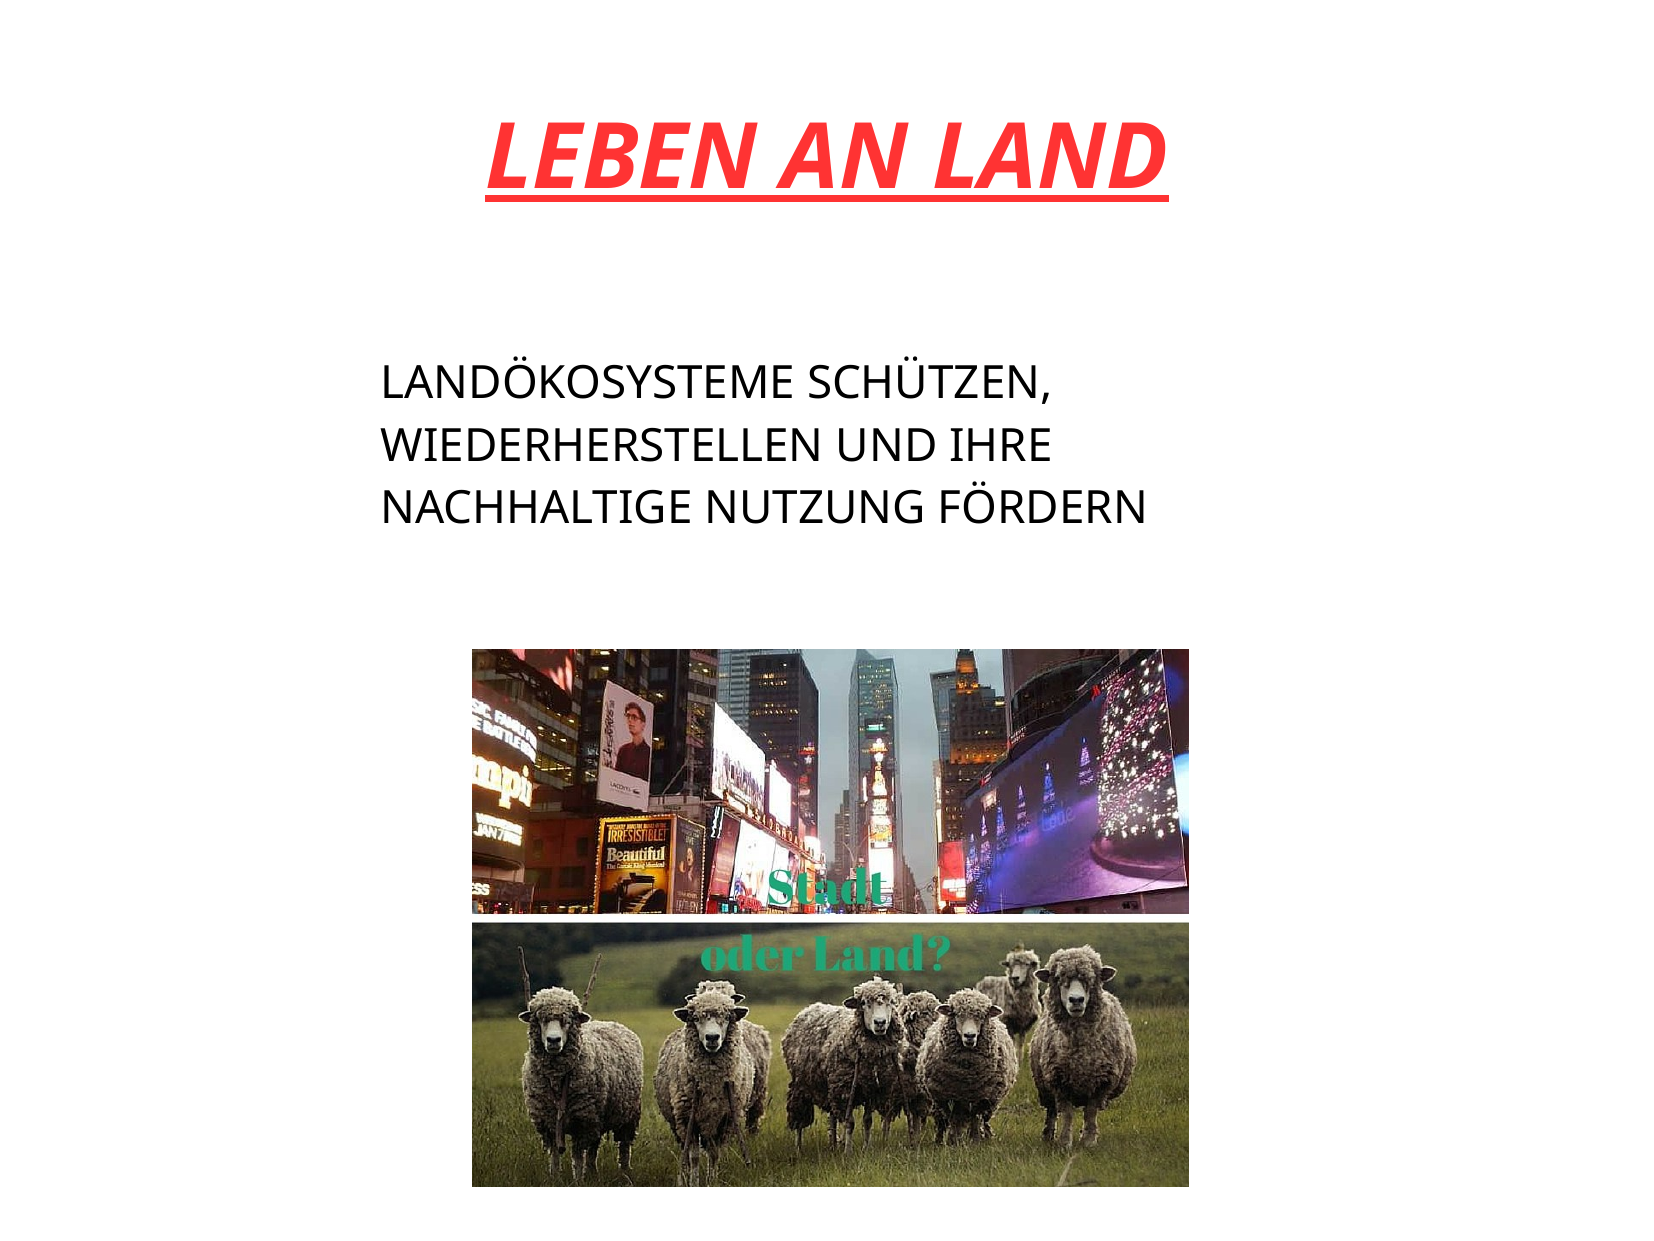

# LEBEN AN LAND
LANDÖKOSYSTEME SCHÜTZEN, WIEDERHERSTELLEN UND IHRE NACHHALTIGE NUTZUNG FÖRDERN